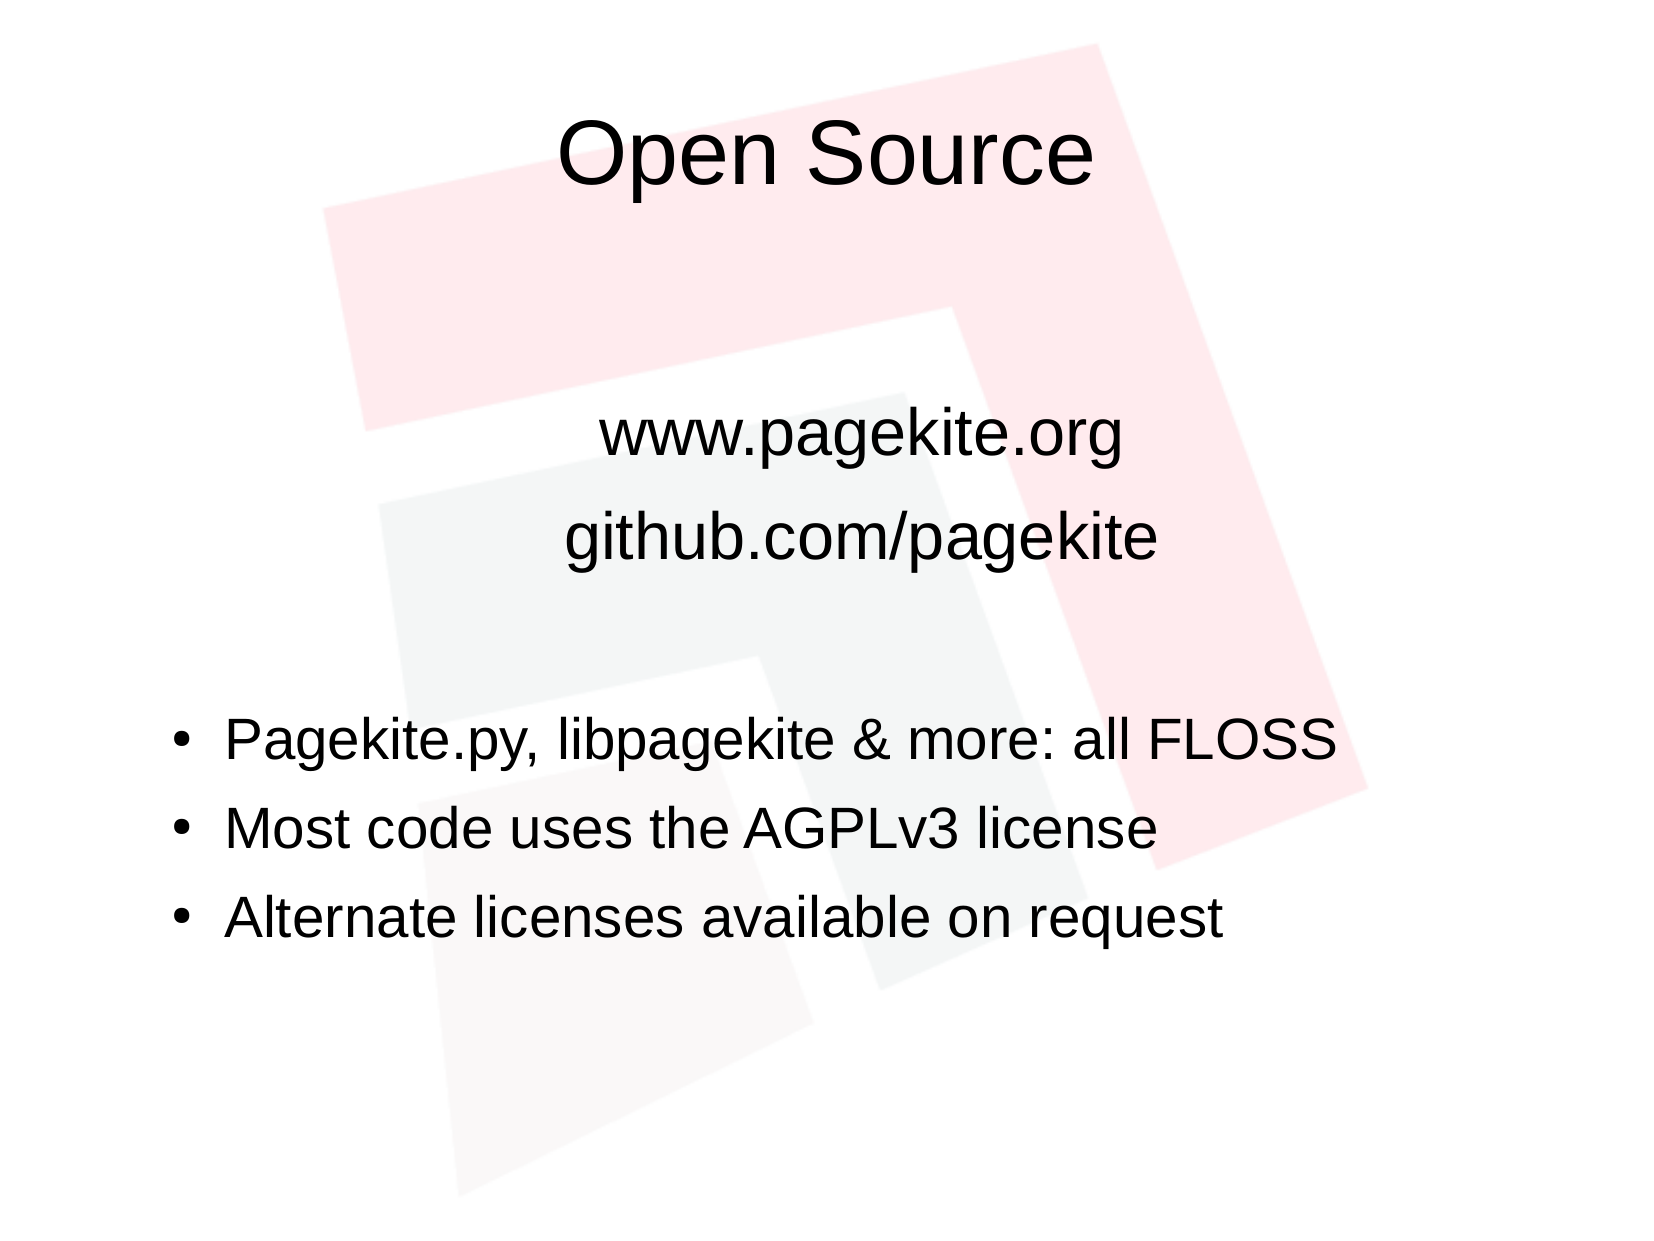

# Open Source
www.pagekite.org
github.com/pagekite
Pagekite.py, libpagekite & more: all FLOSS
Most code uses the AGPLv3 license
Alternate licenses available on request